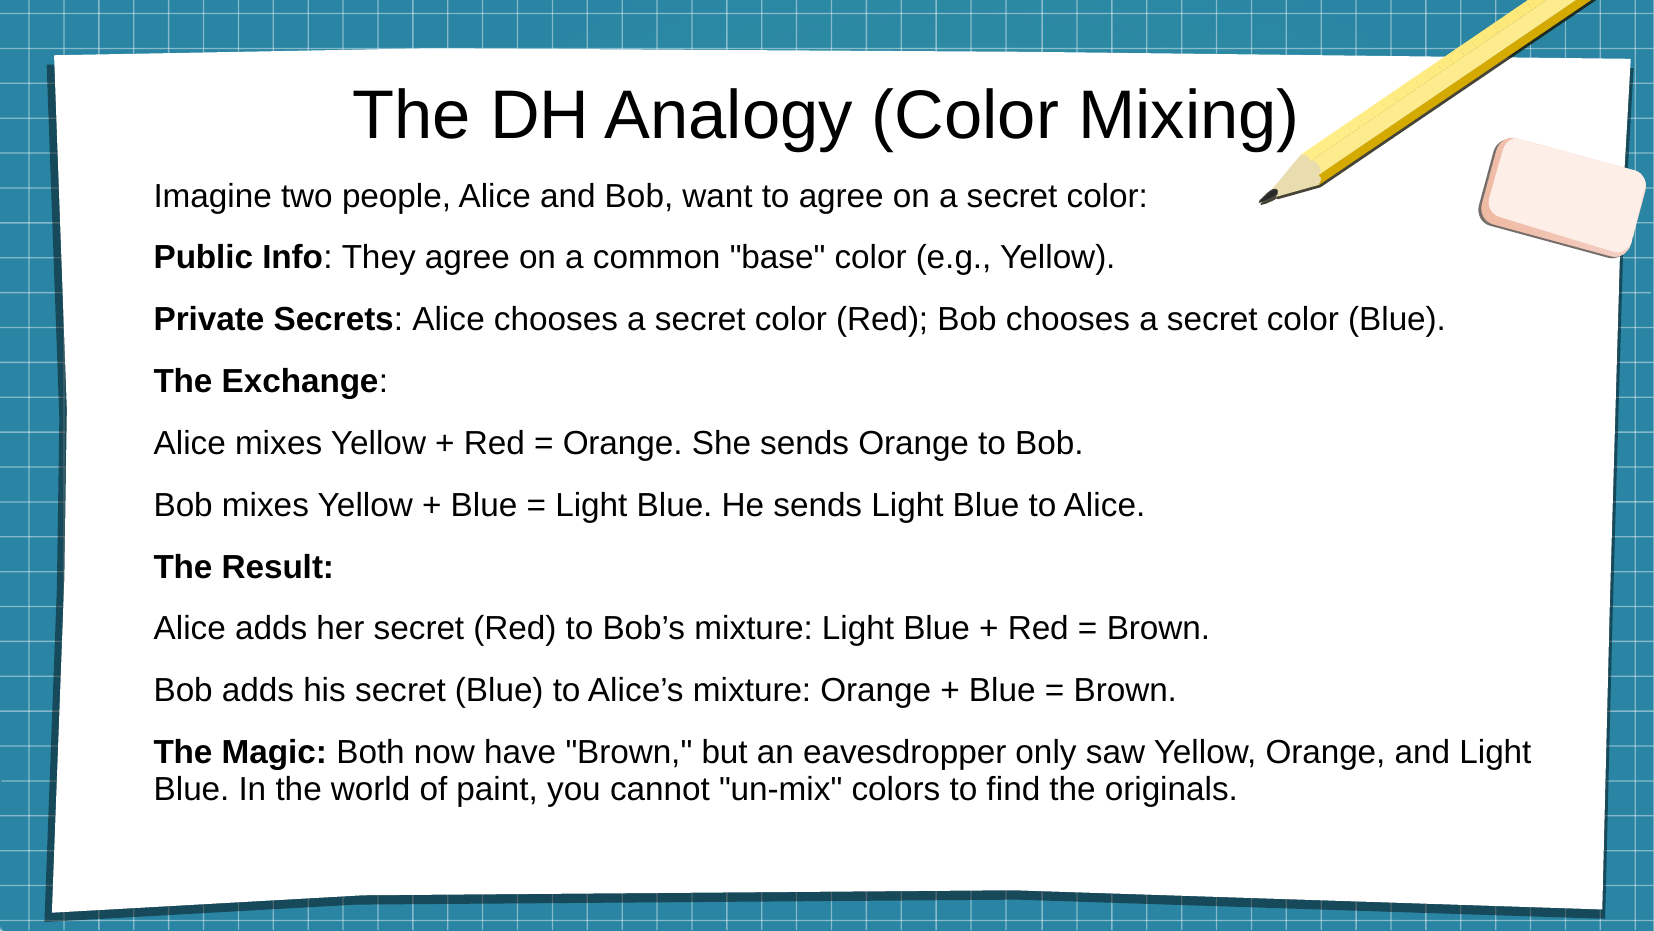

# The DH Analogy (Color Mixing)
Imagine two people, Alice and Bob, want to agree on a secret color:
Public Info: They agree on a common "base" color (e.g., Yellow).
Private Secrets: Alice chooses a secret color (Red); Bob chooses a secret color (Blue).
The Exchange:
Alice mixes Yellow + Red = Orange. She sends Orange to Bob.
Bob mixes Yellow + Blue = Light Blue. He sends Light Blue to Alice.
The Result:
Alice adds her secret (Red) to Bob’s mixture: Light Blue + Red = Brown.
Bob adds his secret (Blue) to Alice’s mixture: Orange + Blue = Brown.
The Magic: Both now have "Brown," but an eavesdropper only saw Yellow, Orange, and Light Blue. In the world of paint, you cannot "un-mix" colors to find the originals.